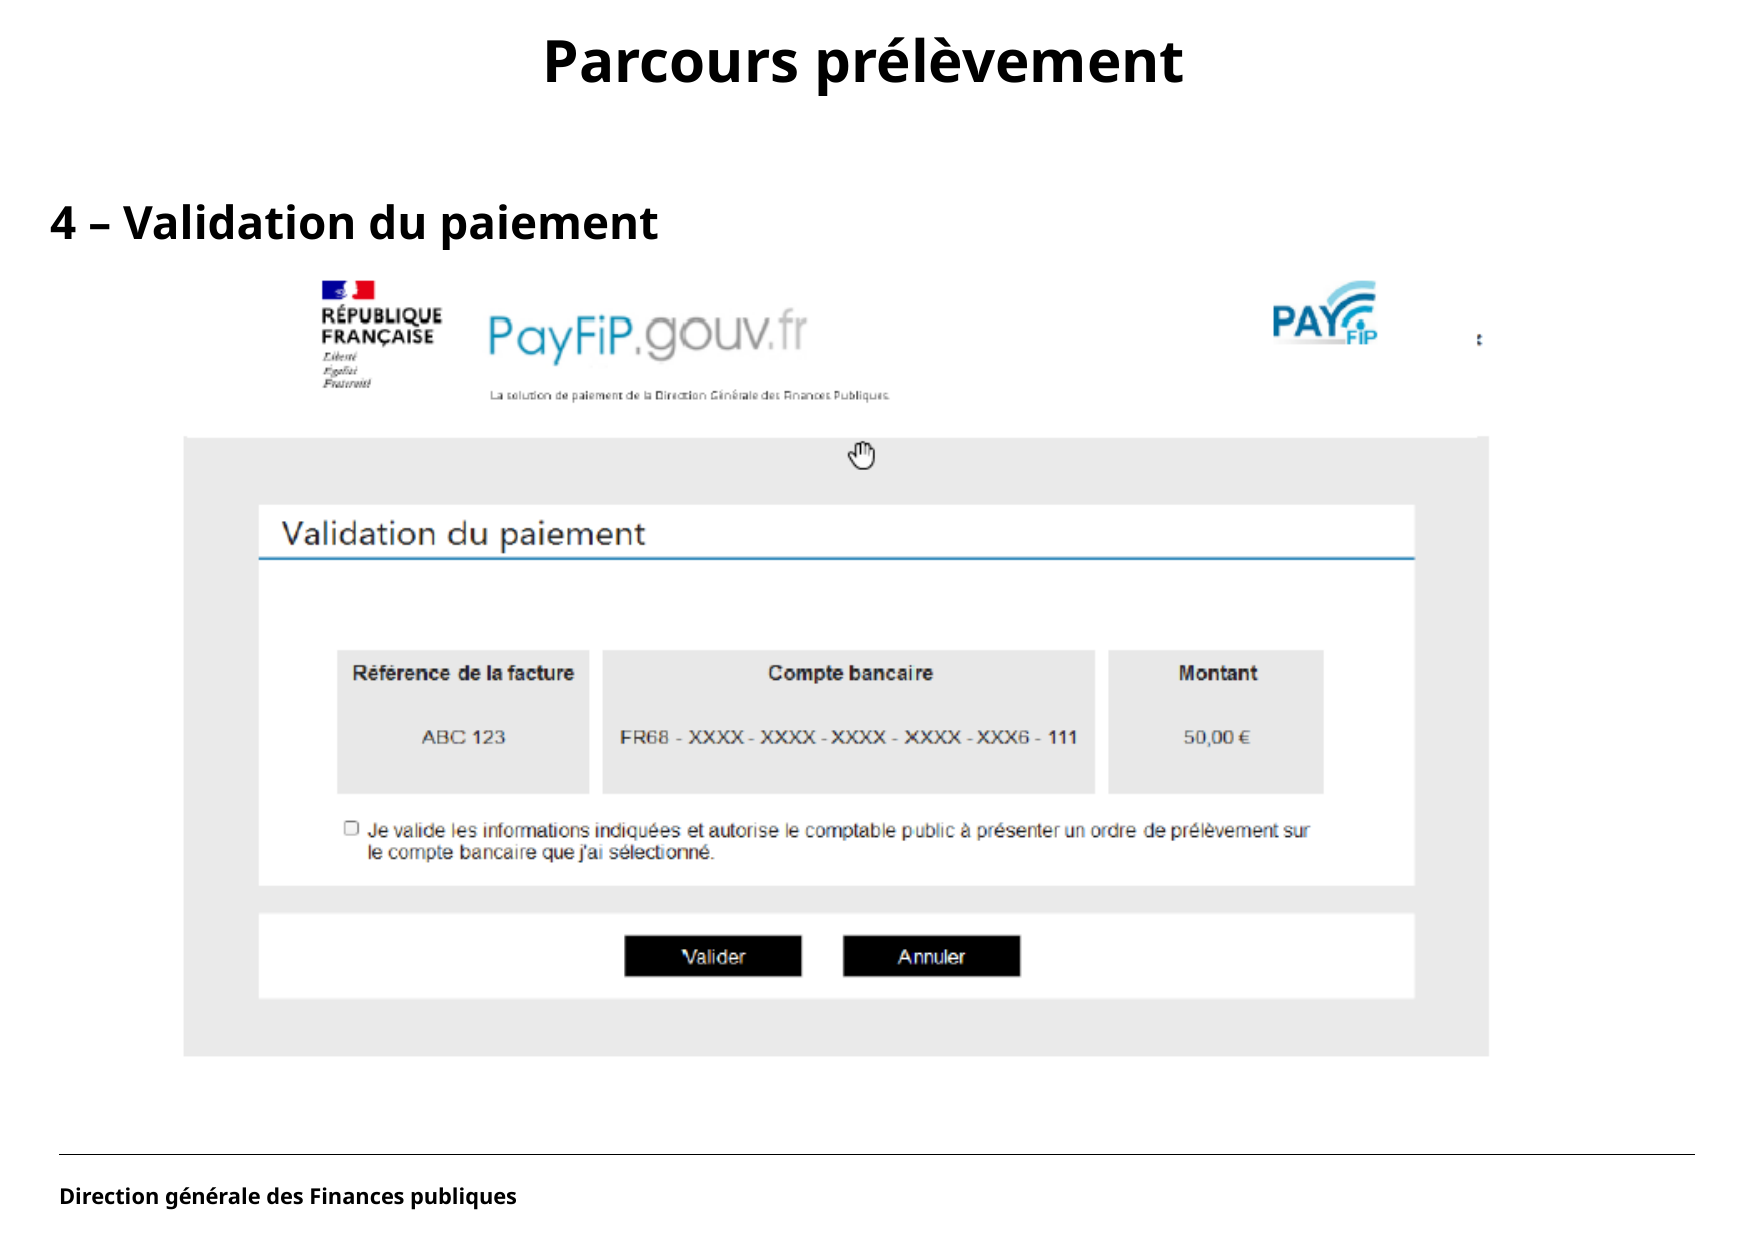

# Parcours prélèvement
4 – Validation du paiement